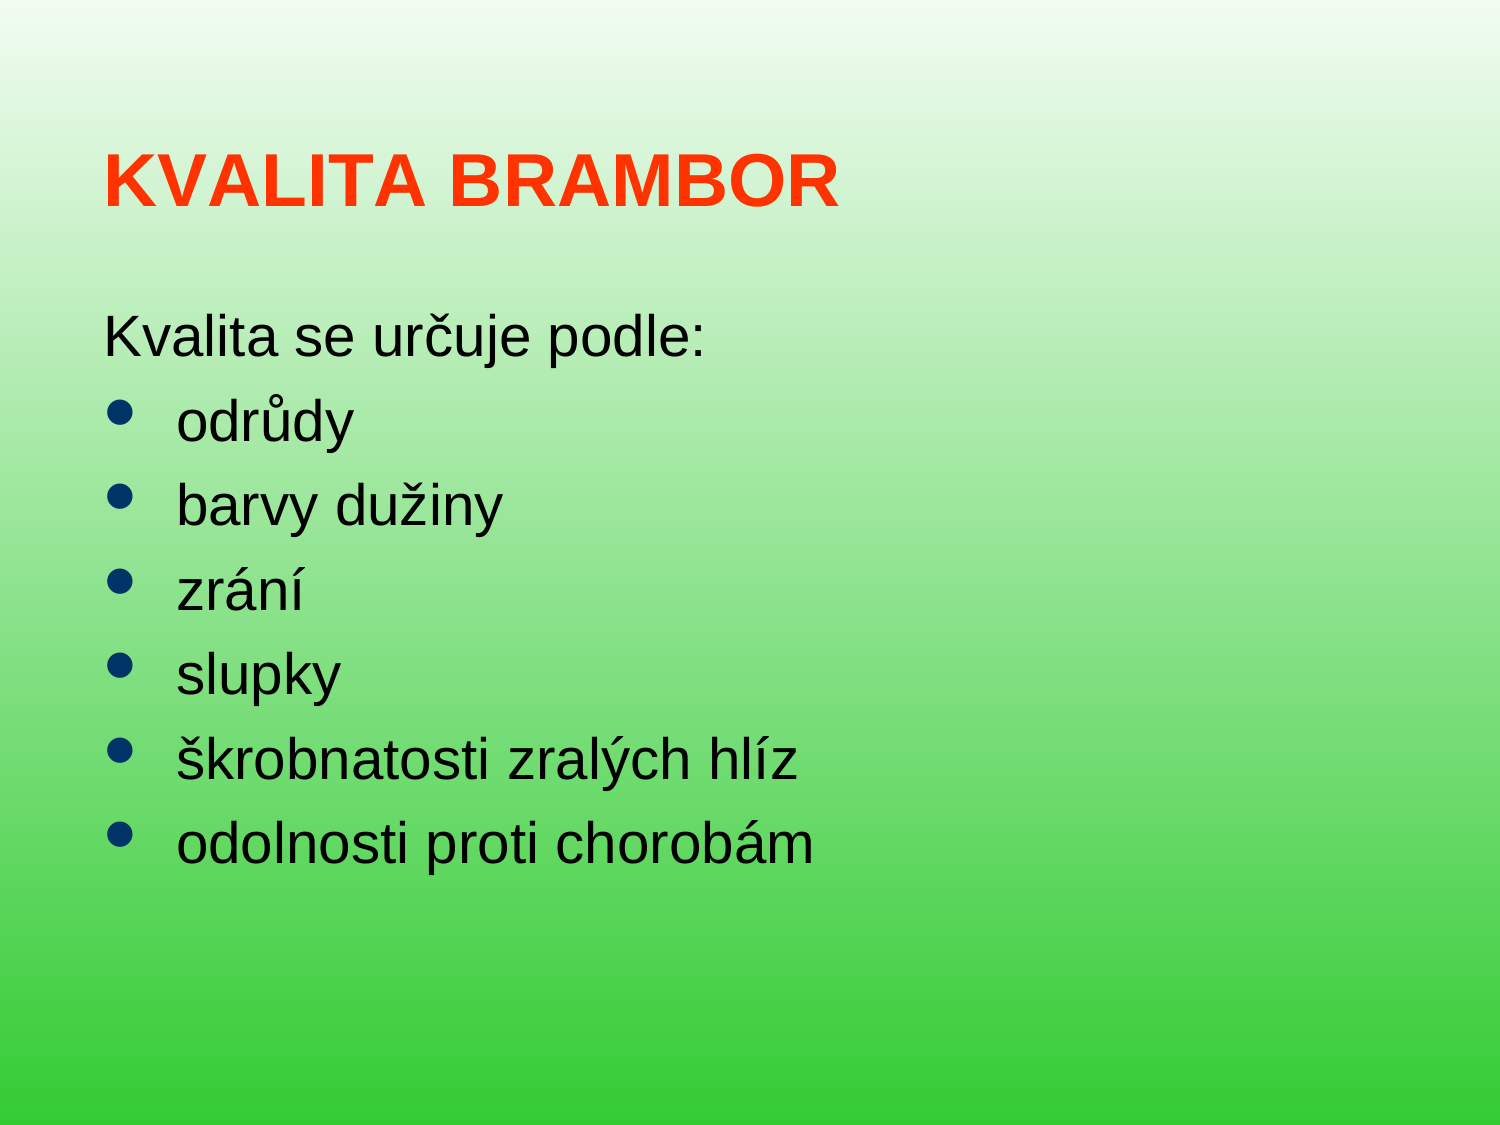

# KVALITA BRAMBOR
Kvalita se určuje podle:
 odrůdy
 barvy dužiny
 zrání
 slupky
 škrobnatosti zralých hlíz
 odolnosti proti chorobám